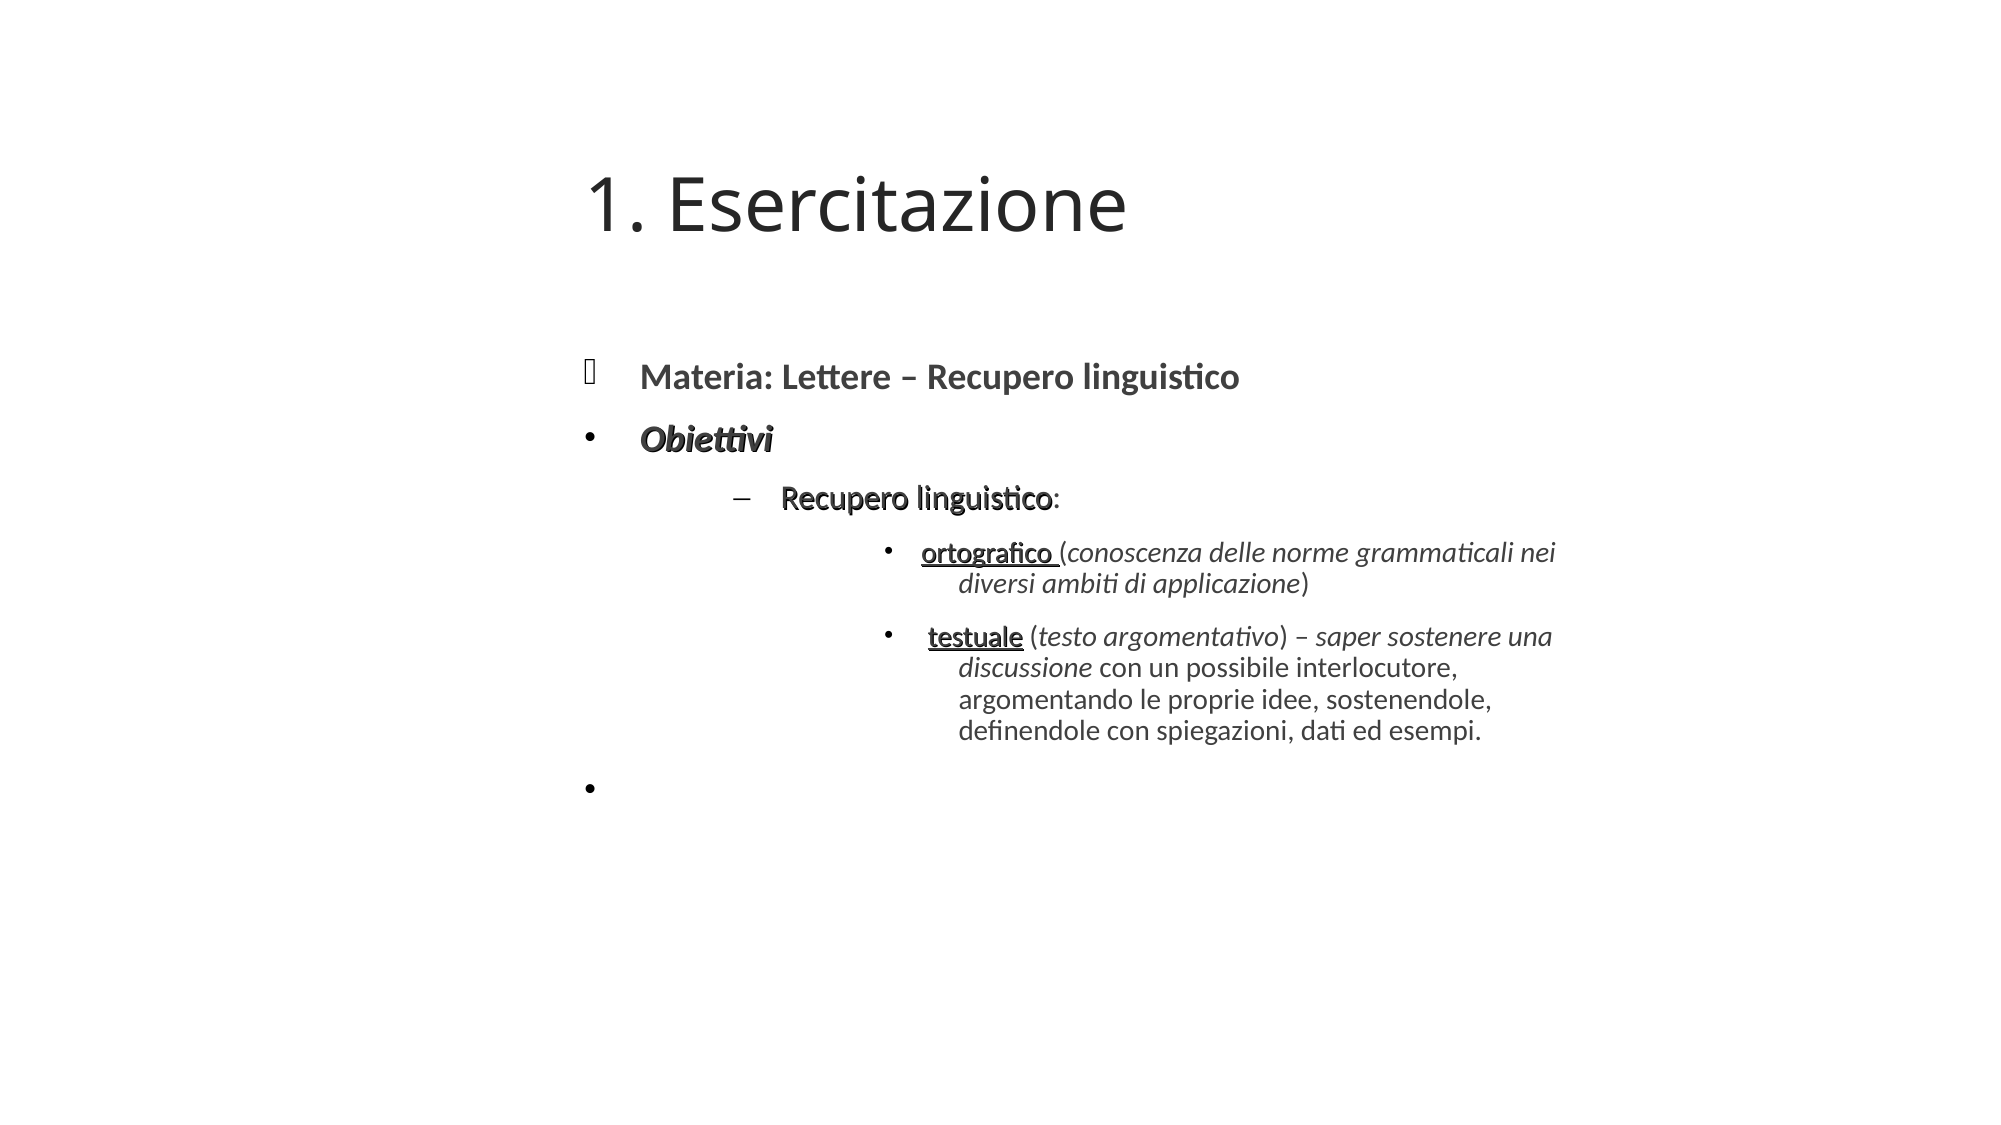

# 1. Esercitazione
Materia: Lettere – Recupero linguistico
Obiettivi
Recupero linguistico:
ortografico (conoscenza delle norme grammaticali nei diversi ambiti di applicazione)
 testuale (testo argomentativo) – saper sostenere una discussione con un possibile interlocutore, argomentando le proprie idee, sostenendole, definendole con spiegazioni, dati ed esempi.